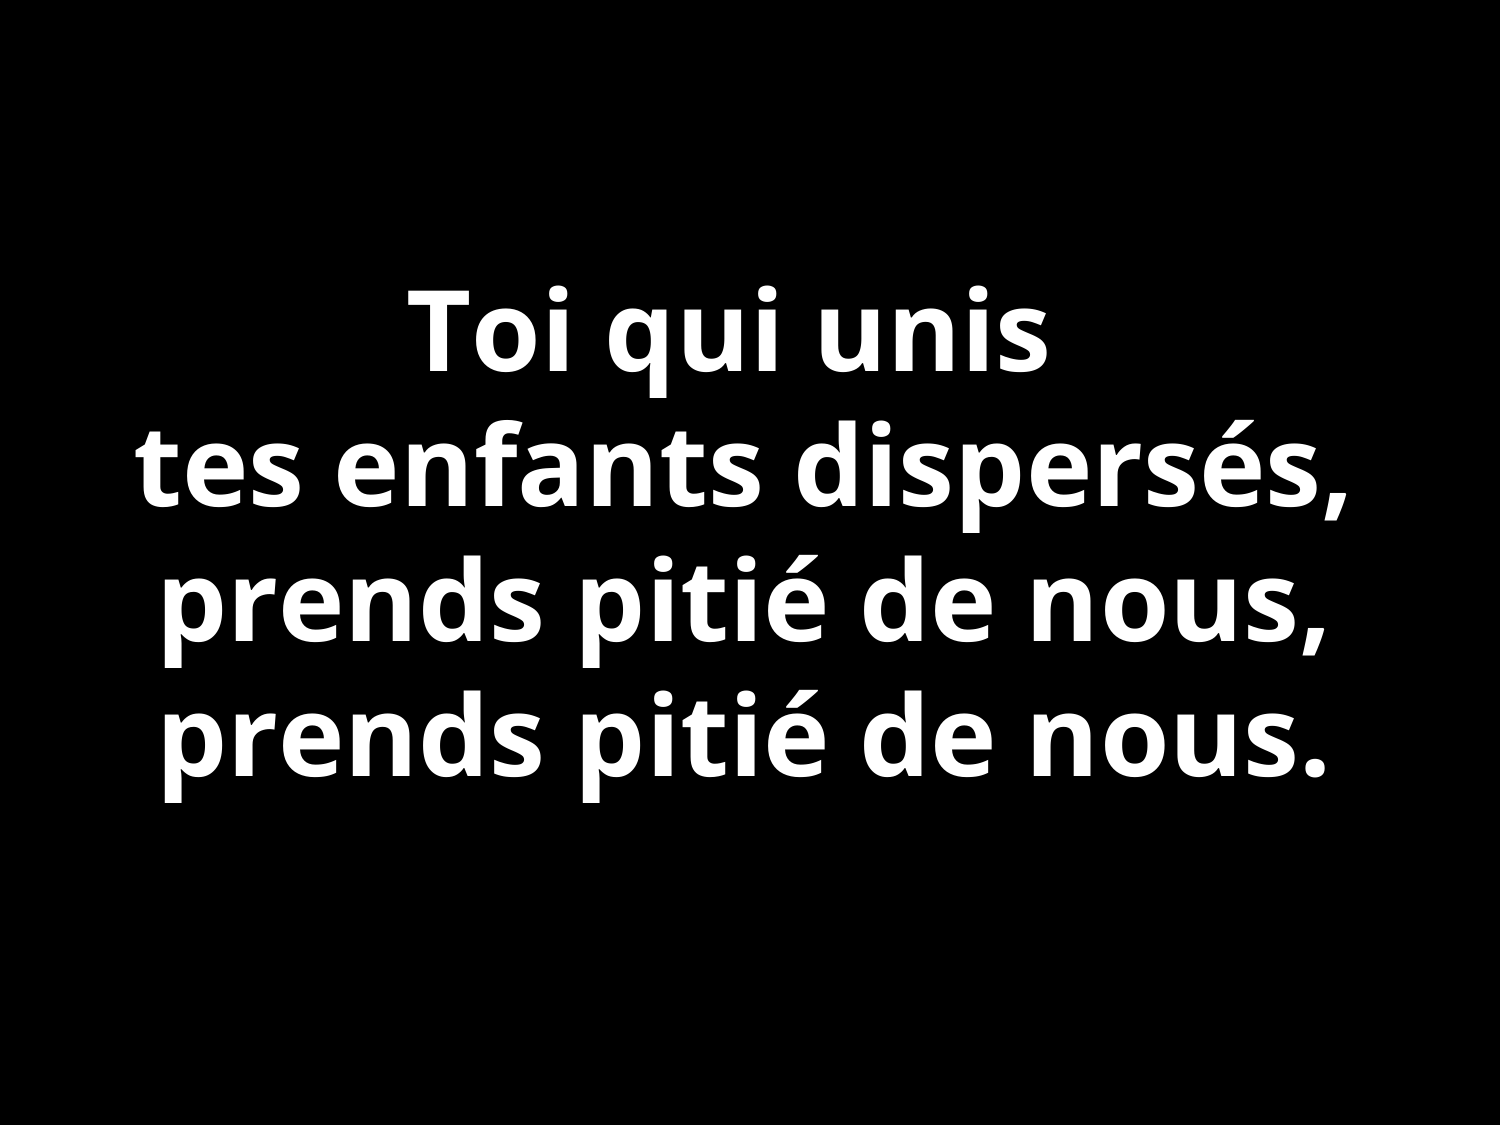

Toi qui unis
tes enfants dispersés,
prends pitié de nous,
prends pitié de nous.